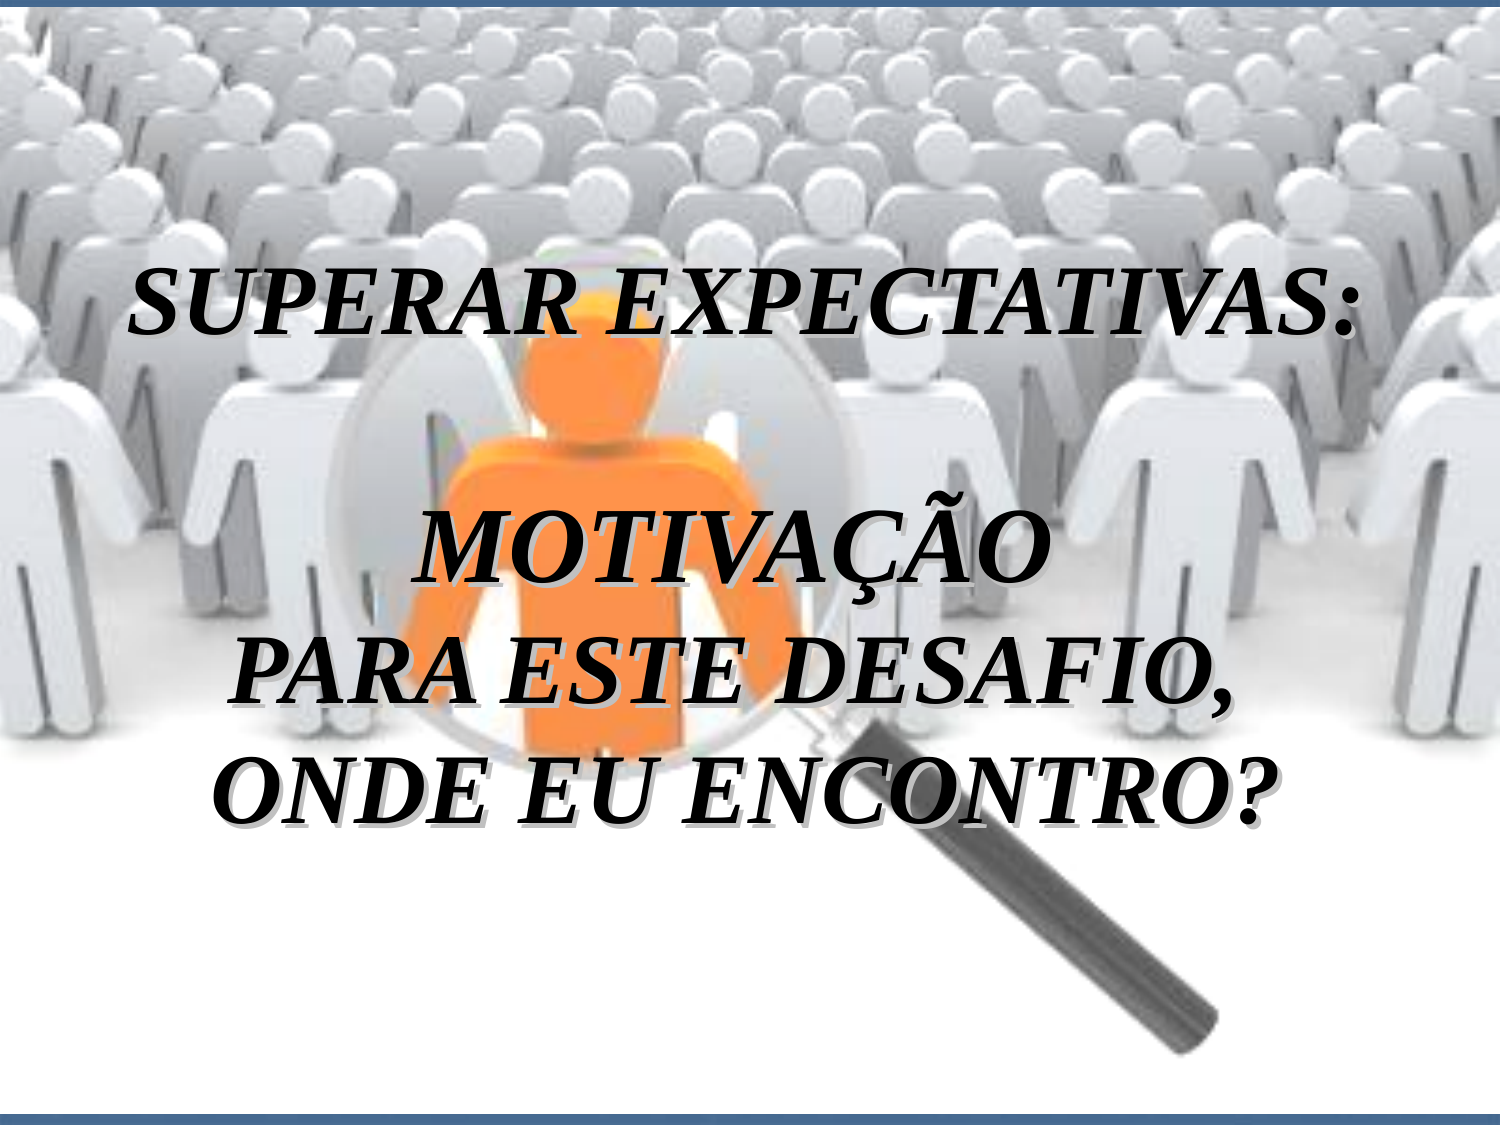

SUPERAR EXPECTATIVAS:
MOTIVAÇÃO
PARA ESTE DESAFIO,
ONDE EU ENCONTRO?